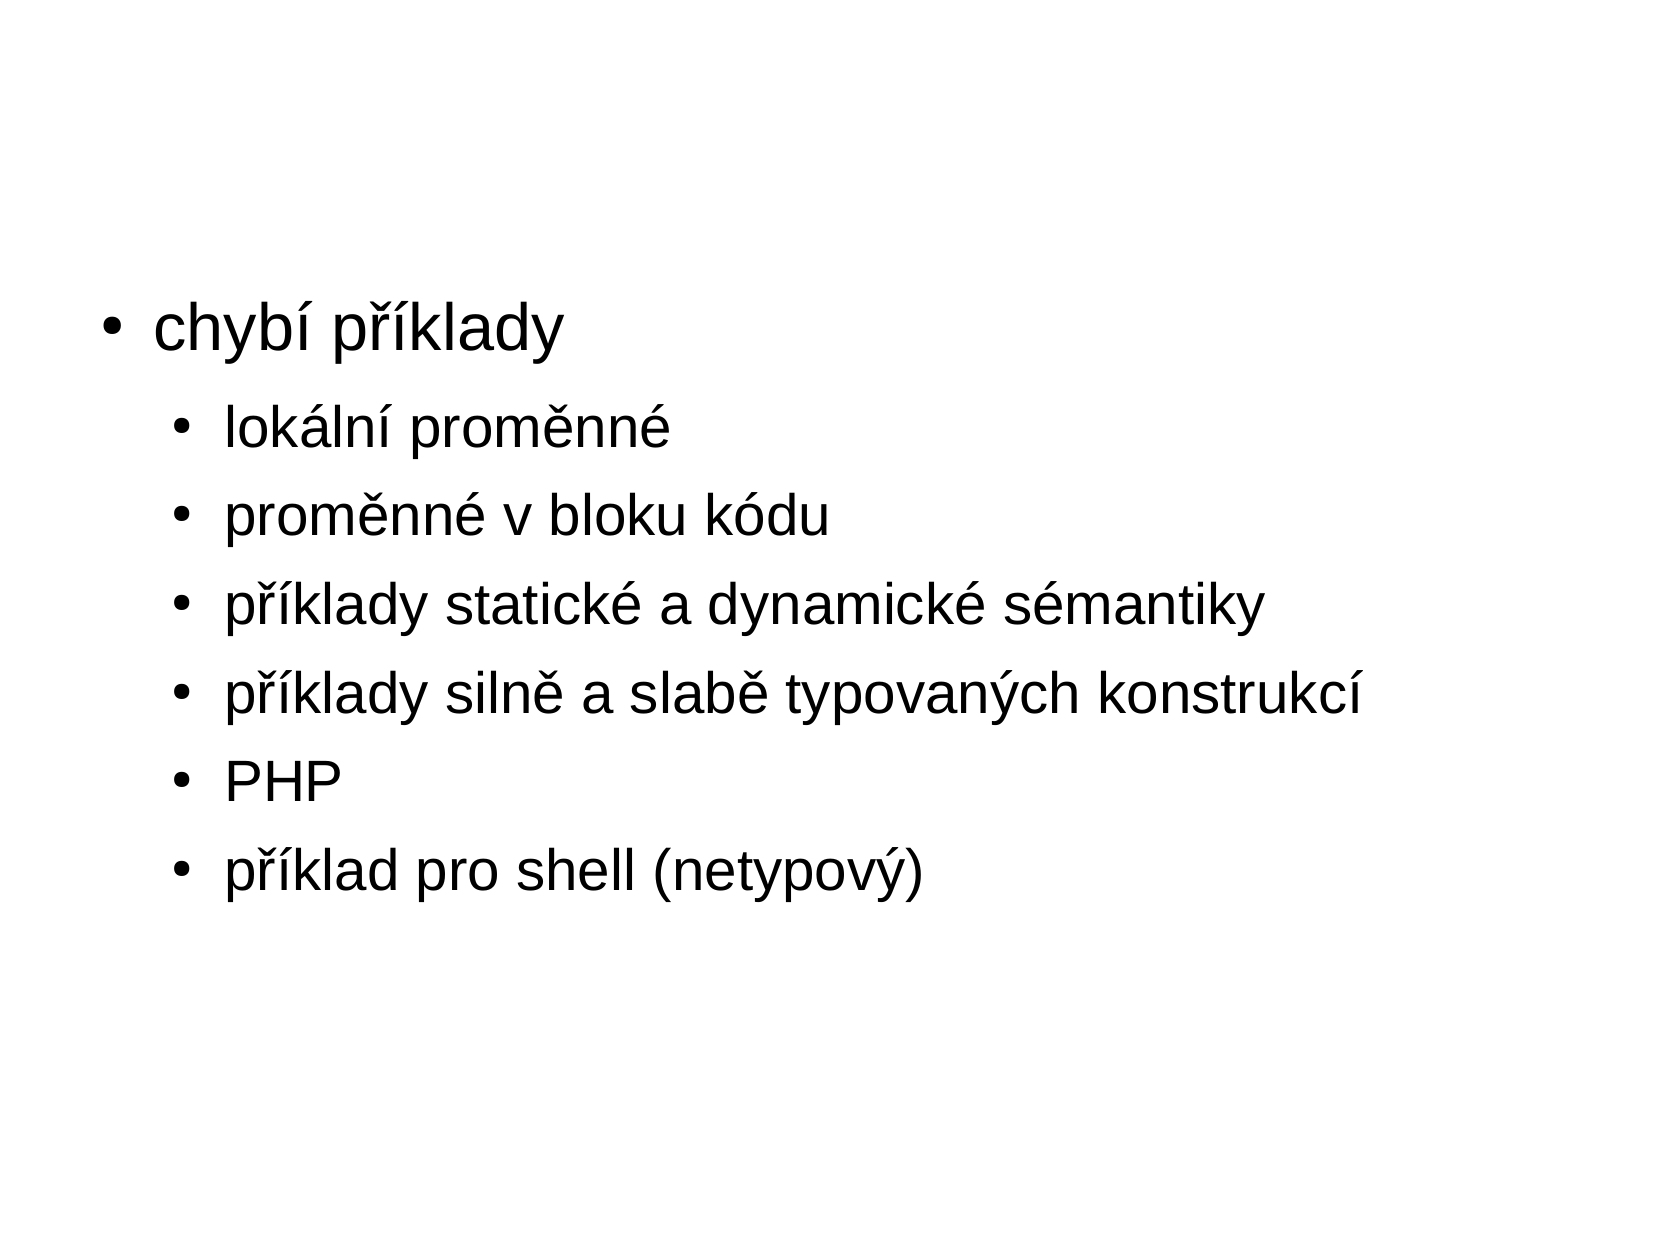

#
chybí příklady
lokální proměnné
proměnné v bloku kódu
příklady statické a dynamické sémantiky
příklady silně a slabě typovaných konstrukcí
PHP
příklad pro shell (netypový)